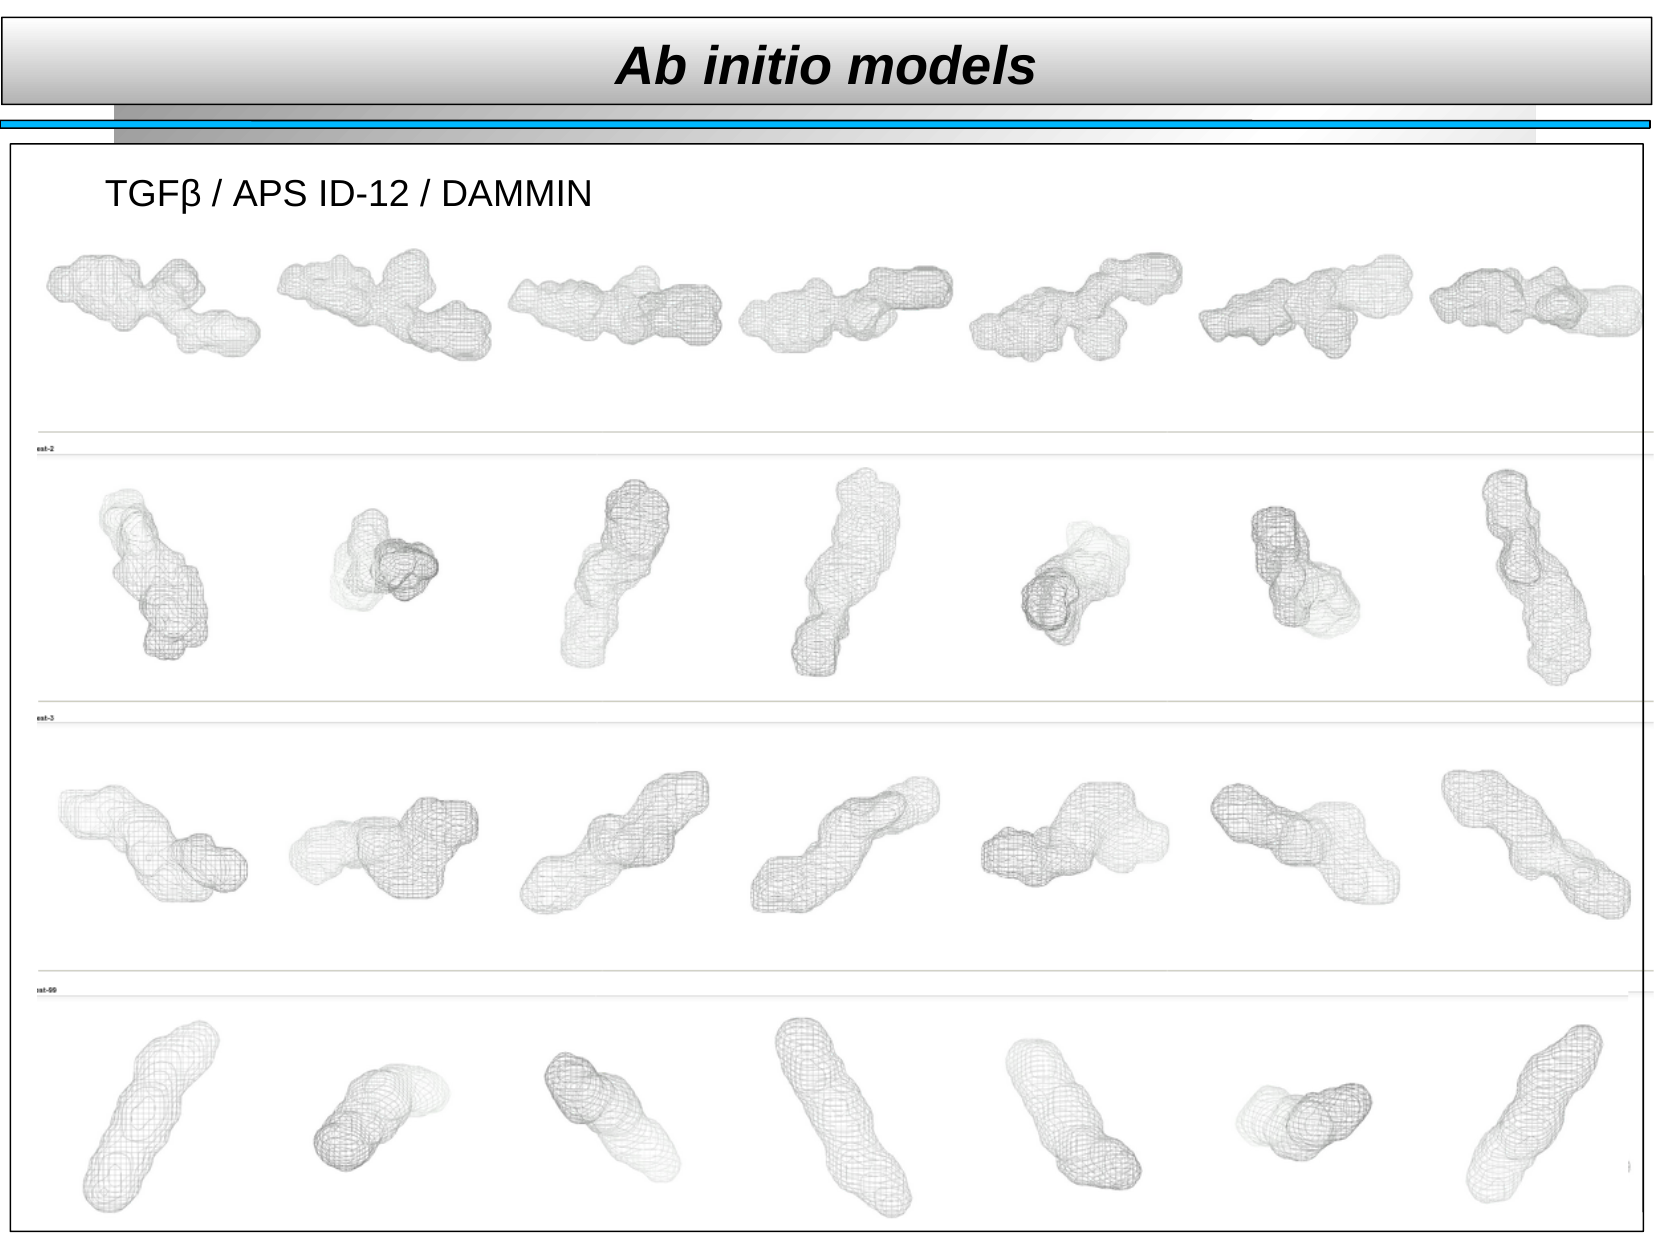

Ab initio models
TGFβ / APS ID-12 / DAMMIN